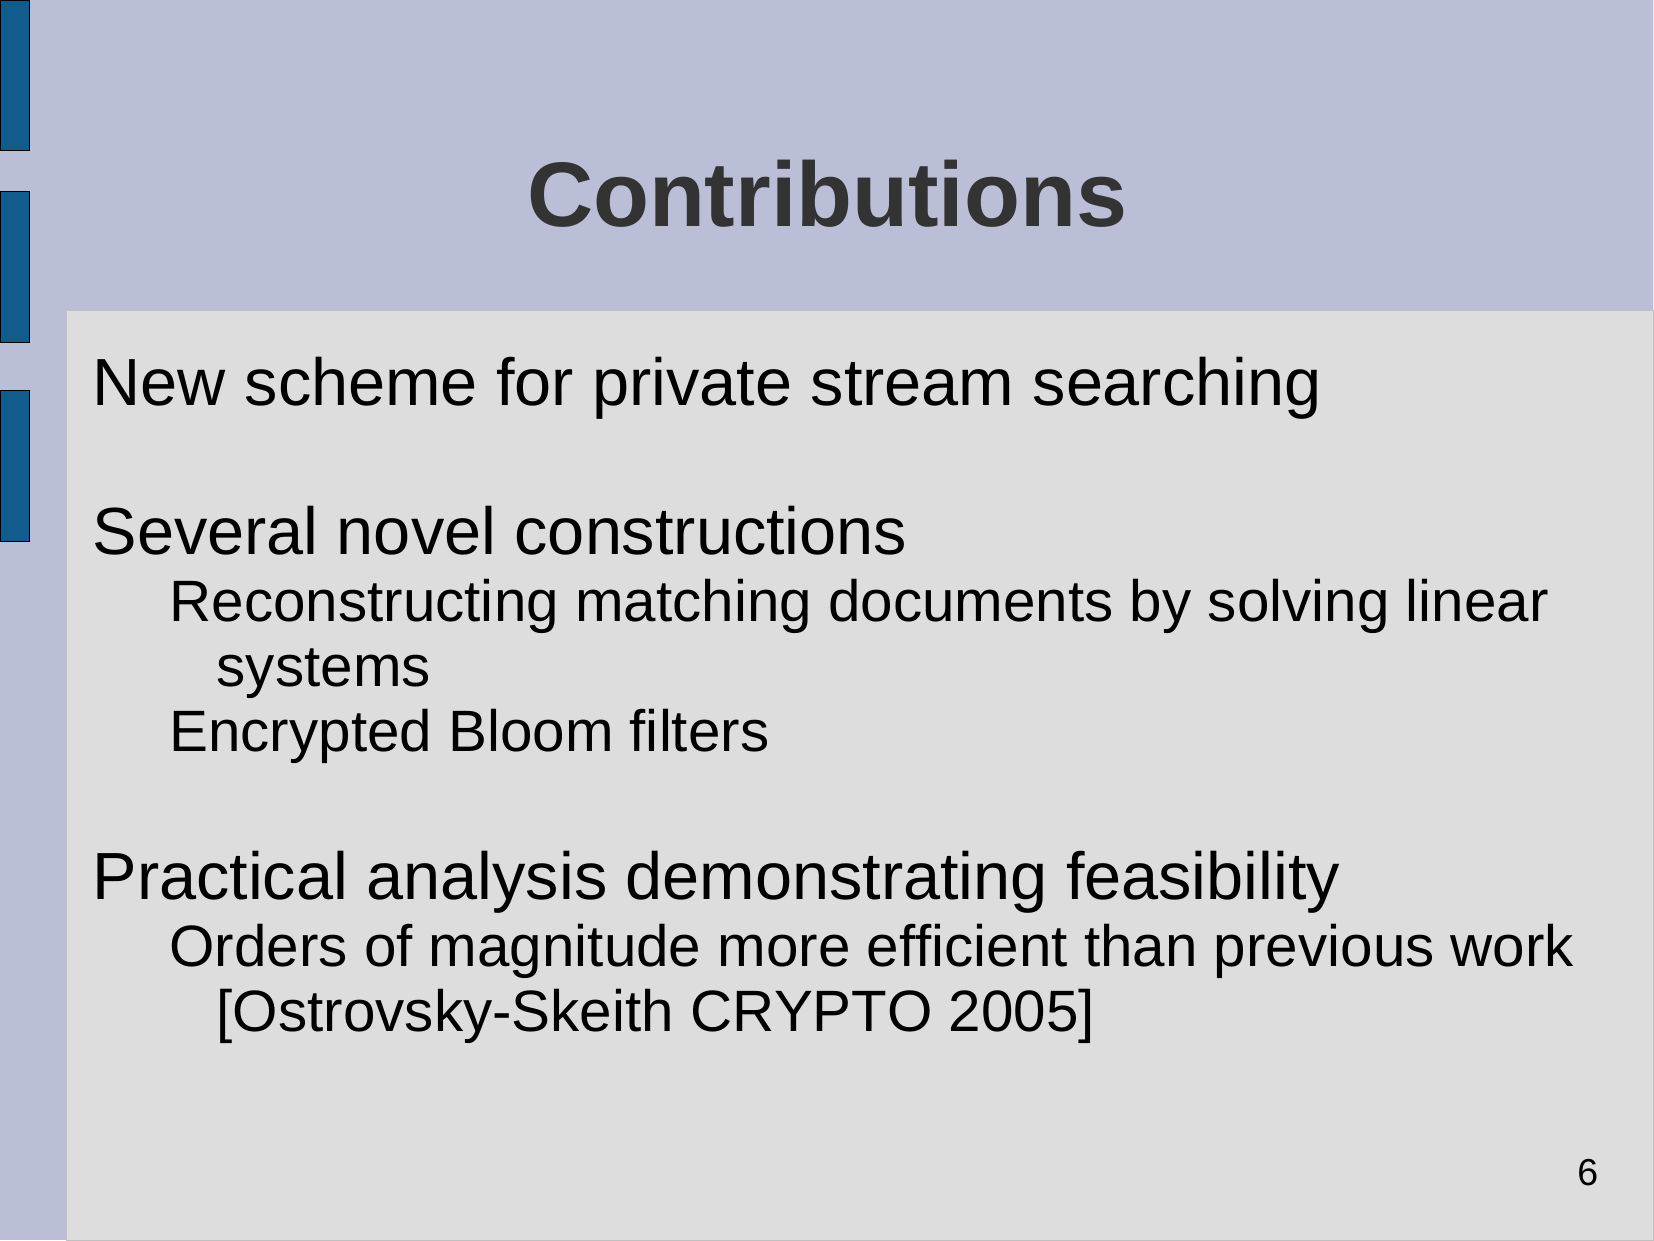

# Contributions
New scheme for private stream searching
Several novel constructions
Reconstructing matching documents by solving linear systems
Encrypted Bloom filters
Practical analysis demonstrating feasibility
Orders of magnitude more efficient than previous work [Ostrovsky-Skeith CRYPTO 2005]